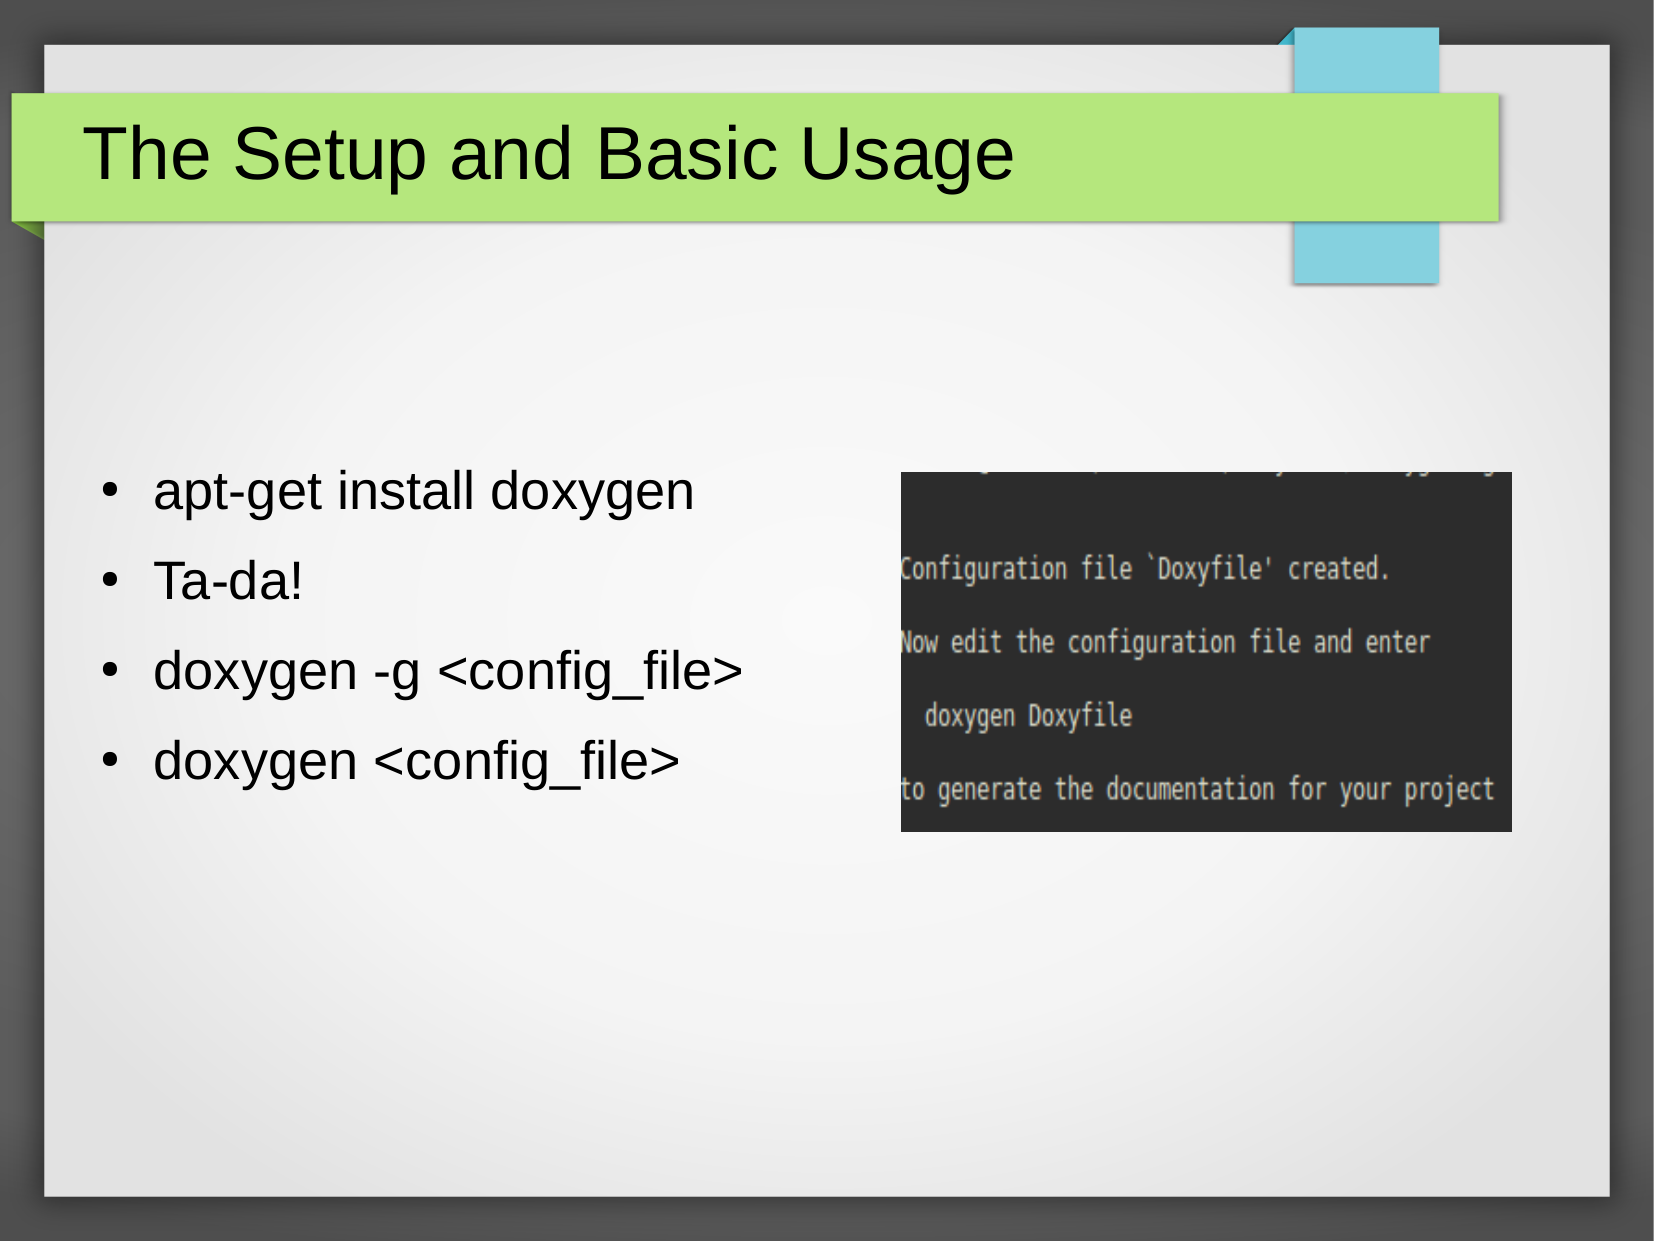

# The Setup and Basic Usage
apt-get install doxygen
Ta-da!
doxygen -g <config_file>
doxygen <config_file>